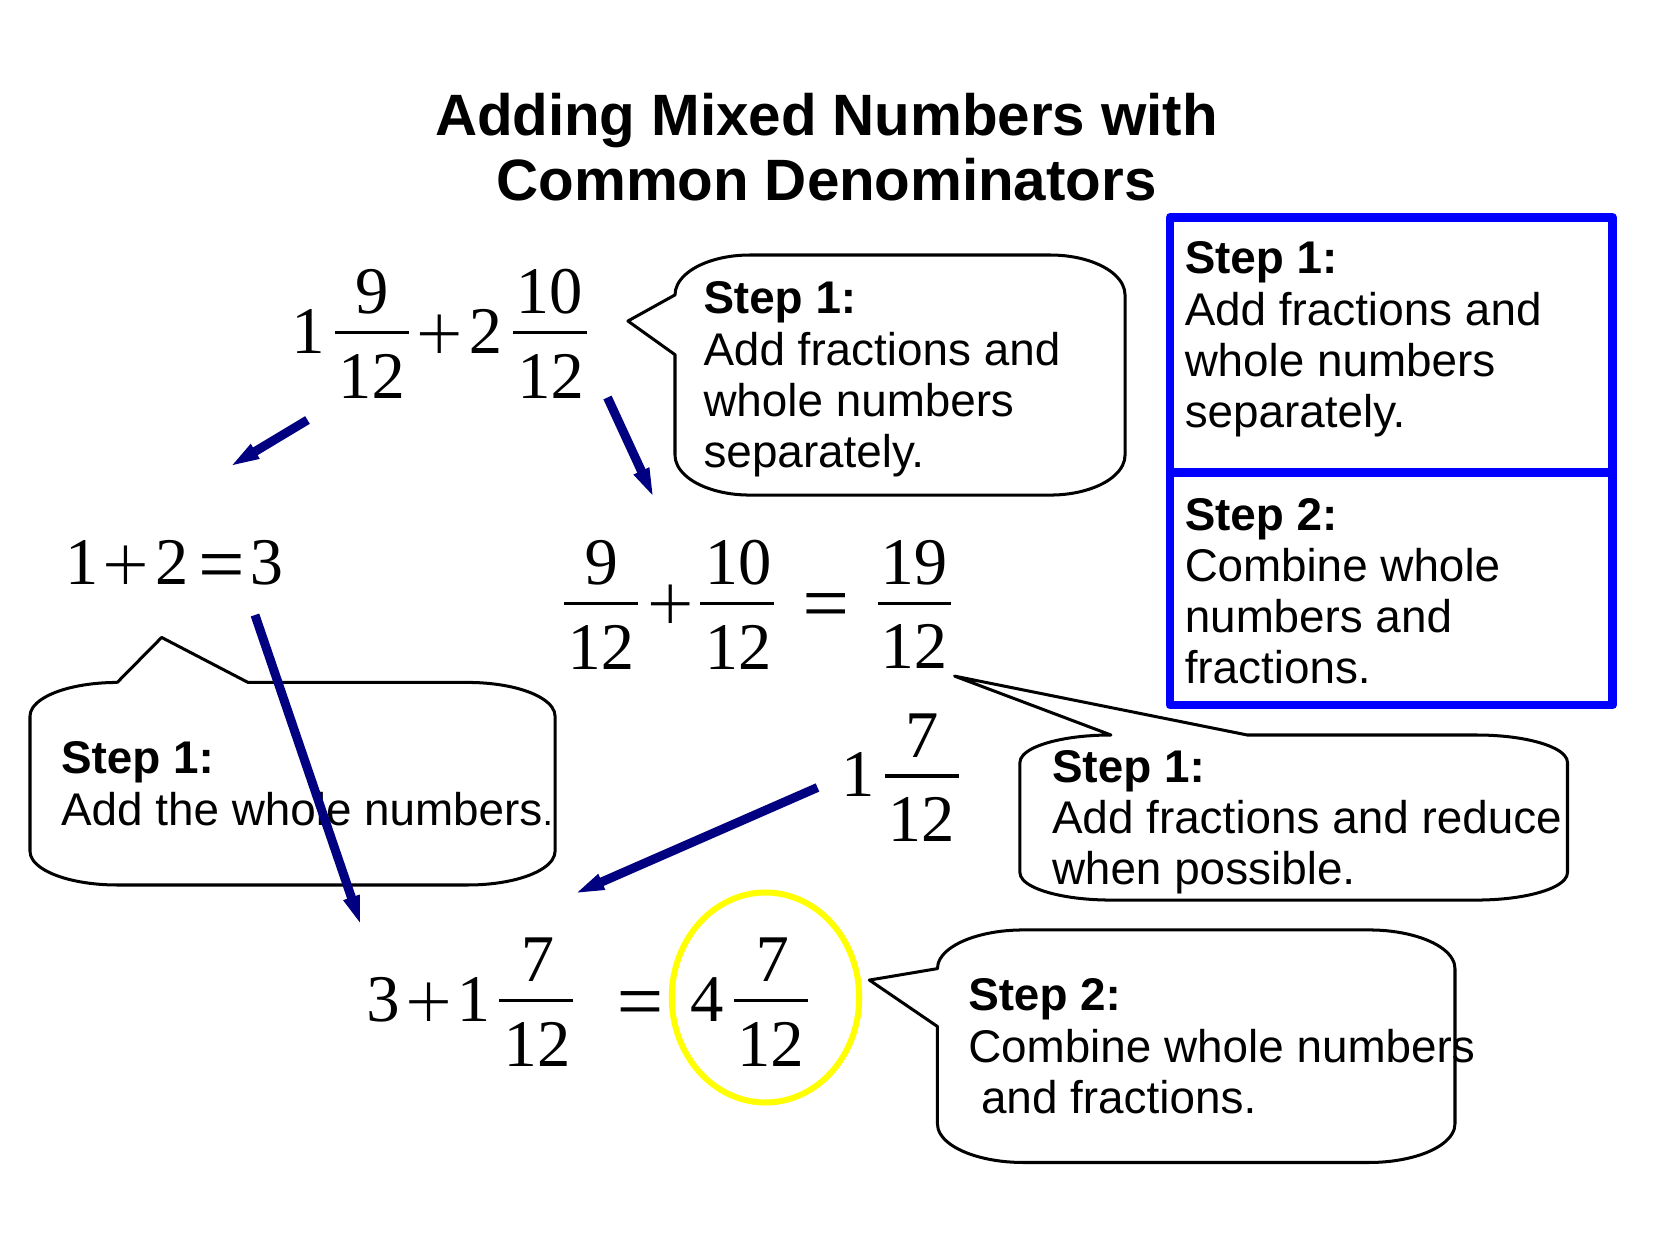

Adding Mixed Numbers with Common Denominators
Step 1:
Add fractions and whole numbers separately.
Step 2:
Combine whole numbers and fractions.
Step 1:
Add fractions and
whole numbers
separately.
Step 1:
Add the whole numbers.
Step 1:
Add fractions and reduce
when possible.
Step 2:
Combine whole numbers
 and fractions.